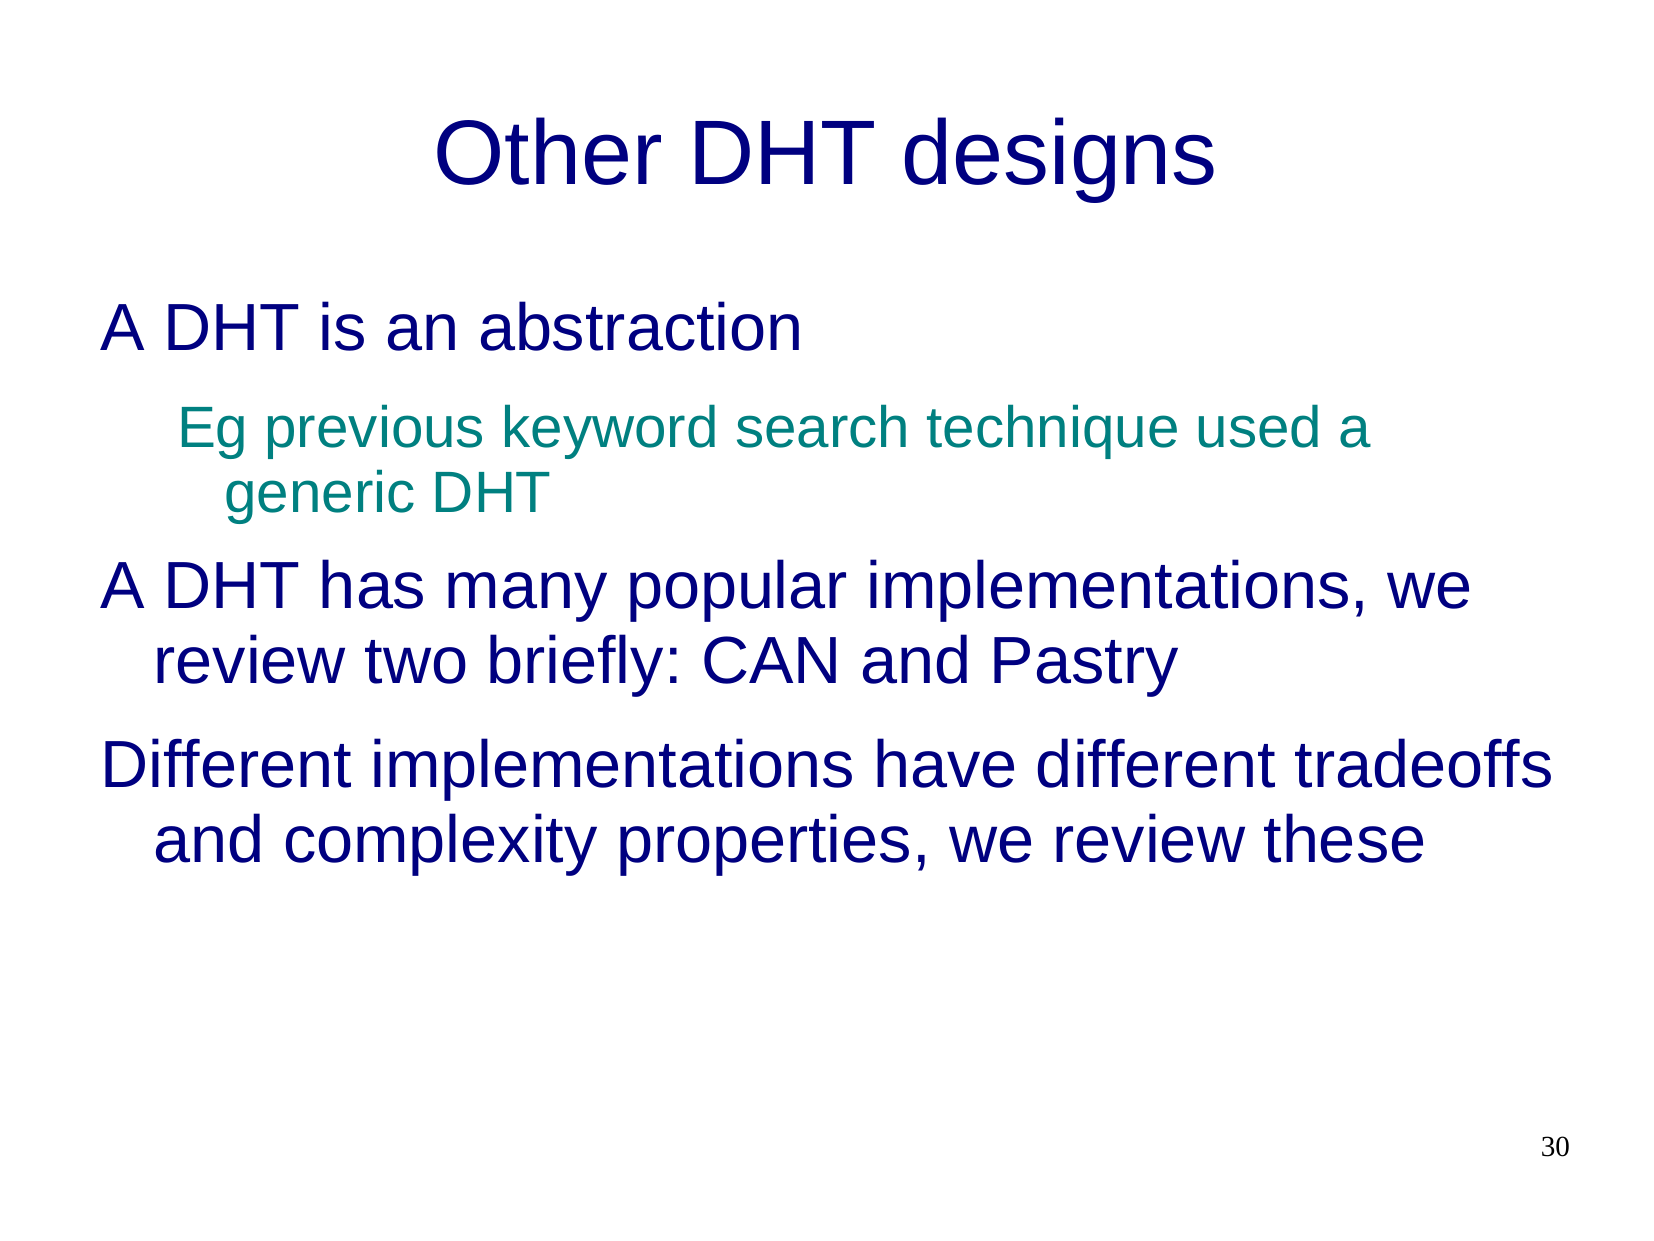

# Other DHT designs
A DHT is an abstraction
Eg previous keyword search technique used a generic DHT
A DHT has many popular implementations, we review two briefly: CAN and Pastry
Different implementations have different tradeoffs and complexity properties, we review these
30